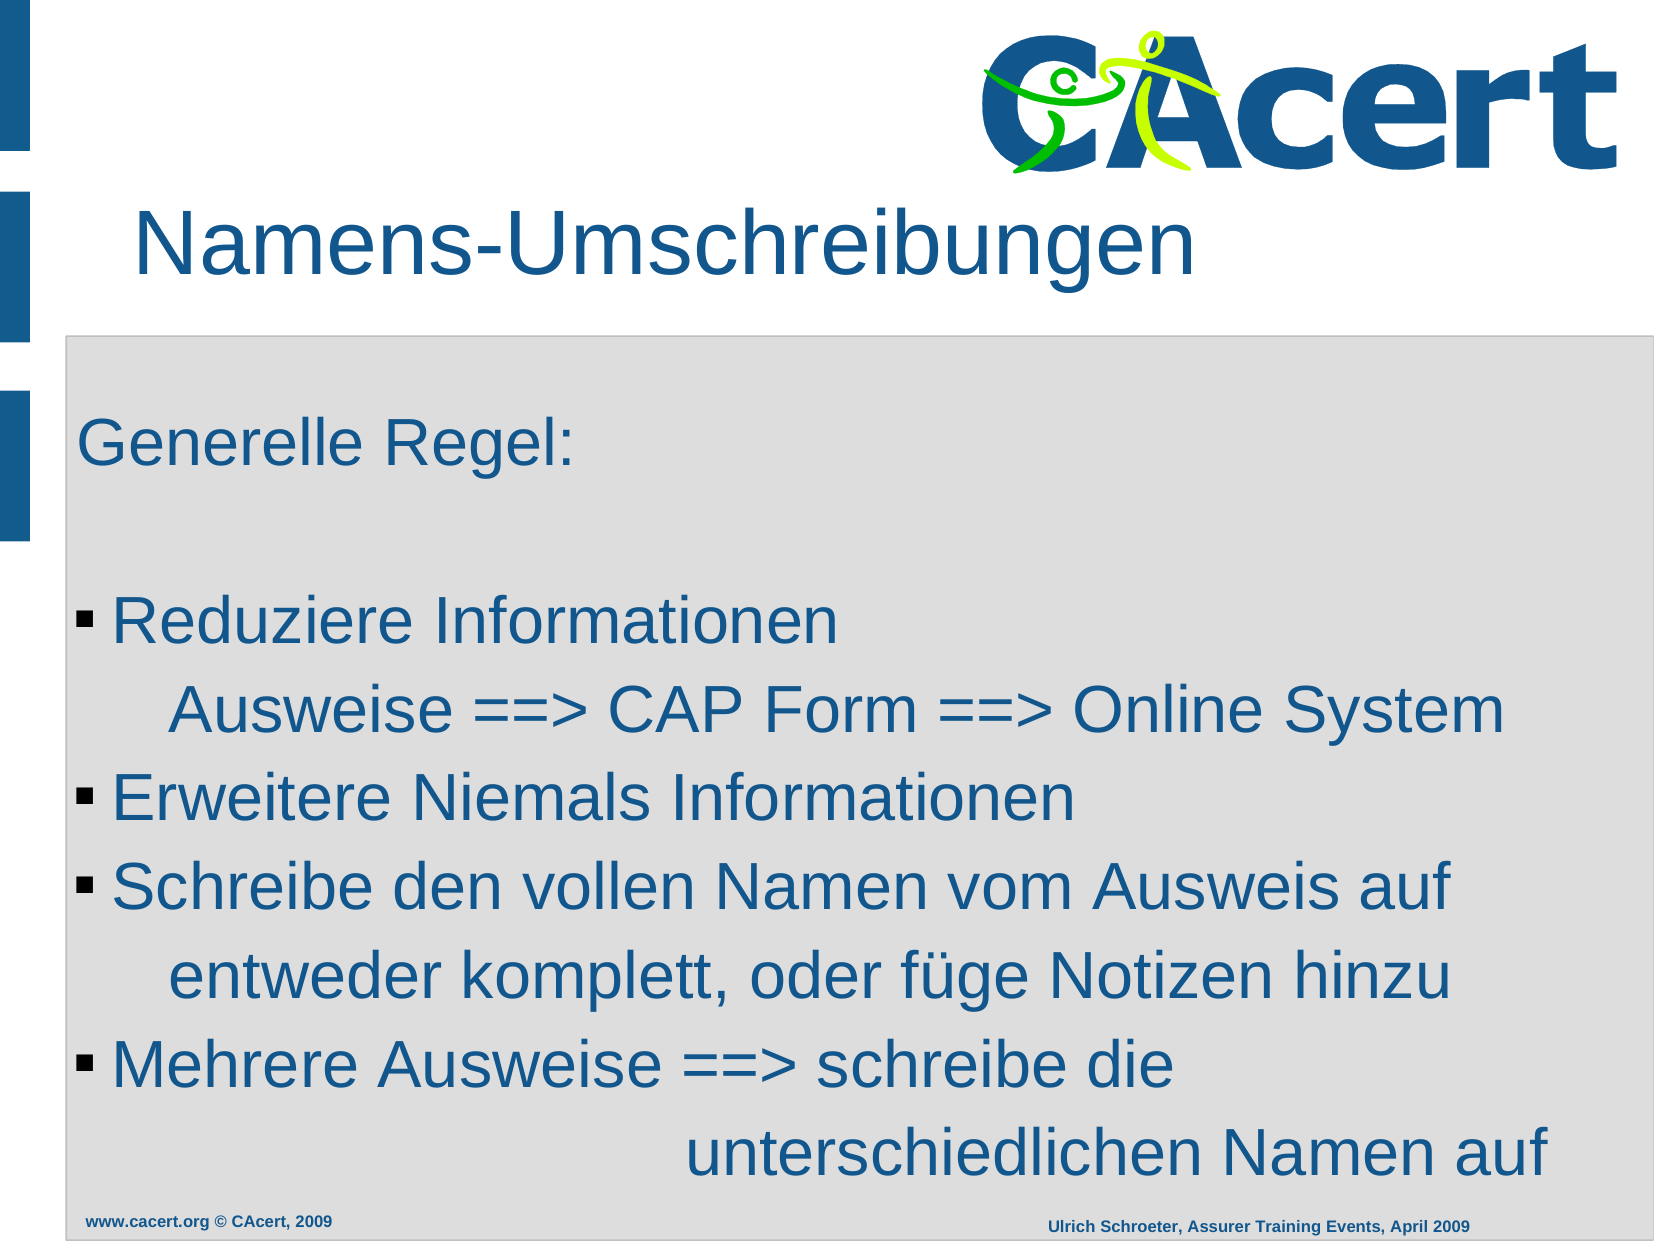

Namens-Umschreibungen
Generelle Regel:
 Reduziere Informationen
 Ausweise ==> CAP Form ==> Online System
 Erweitere Niemals Informationen
 Schreibe den vollen Namen vom Ausweis auf
 entweder komplett, oder füge Notizen hinzu
 Mehrere Ausweise ==> schreibe die
 unterschiedlichen Namen auf